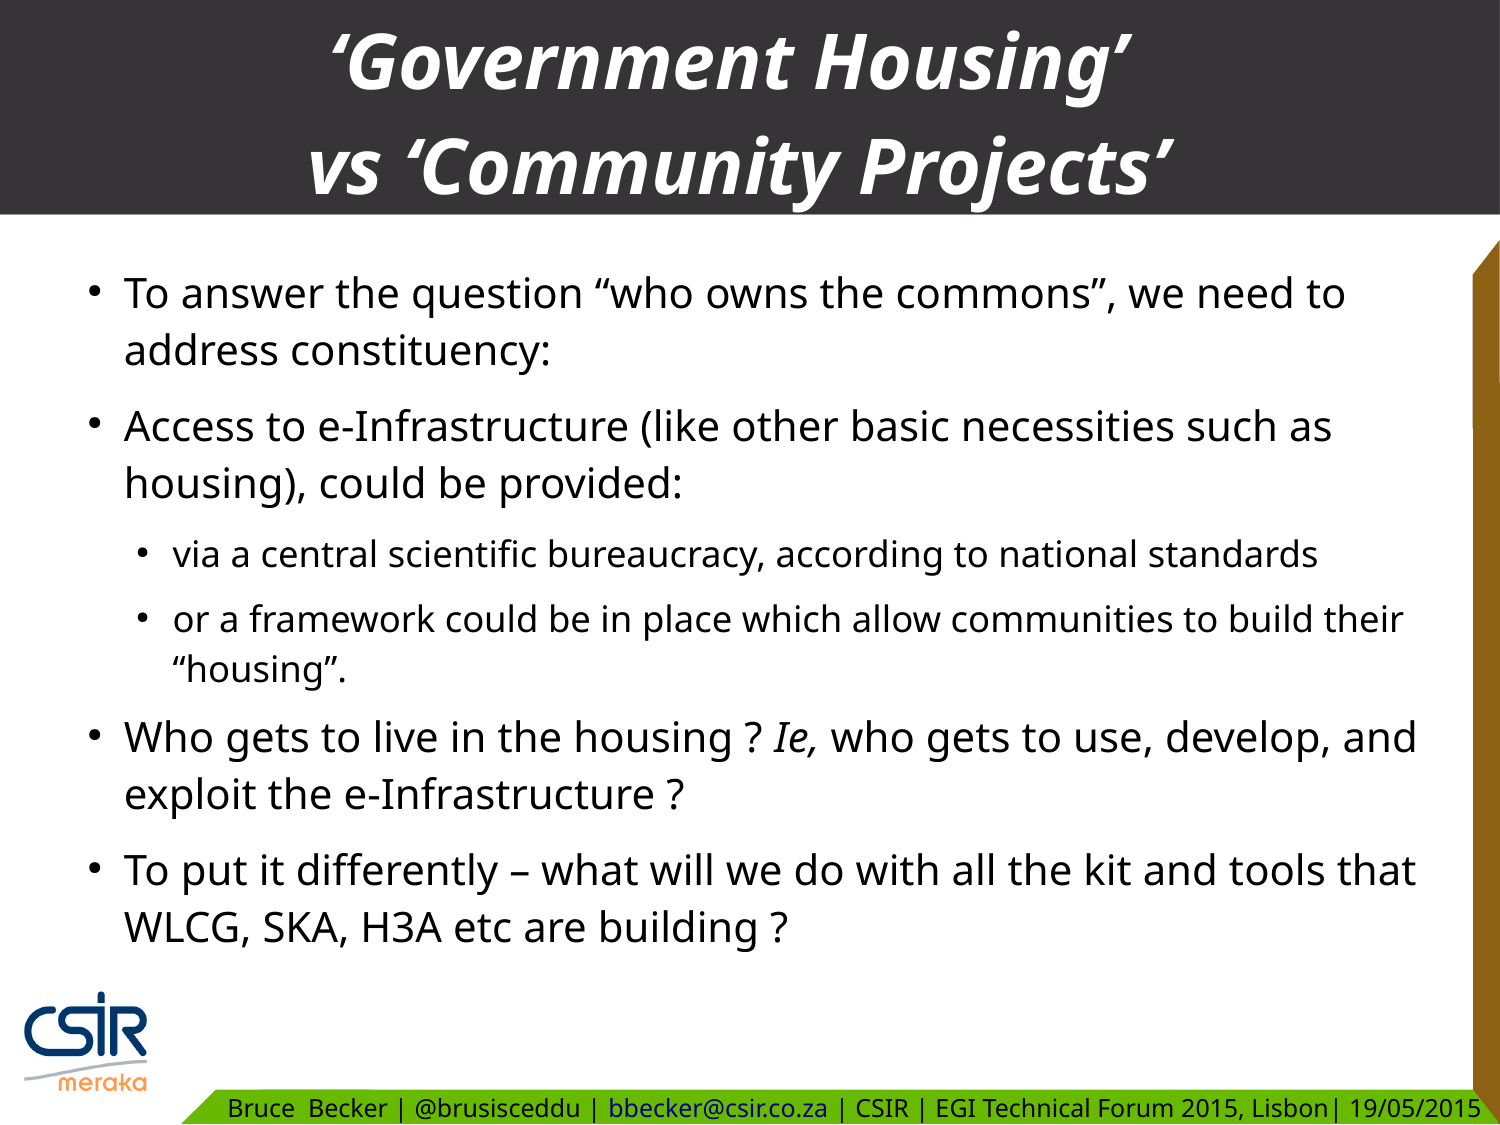

# ‘Government Housing’ vs ‘Community Projects’
To answer the question “who owns the commons”, we need to address constituency:
Access to e-Infrastructure (like other basic necessities such as housing), could be provided:
via a central scientific bureaucracy, according to national standards
or a framework could be in place which allow communities to build their “housing”.
Who gets to live in the housing ? Ie, who gets to use, develop, and exploit the e-Infrastructure ?
To put it differently – what will we do with all the kit and tools that WLCG, SKA, H3A etc are building ?